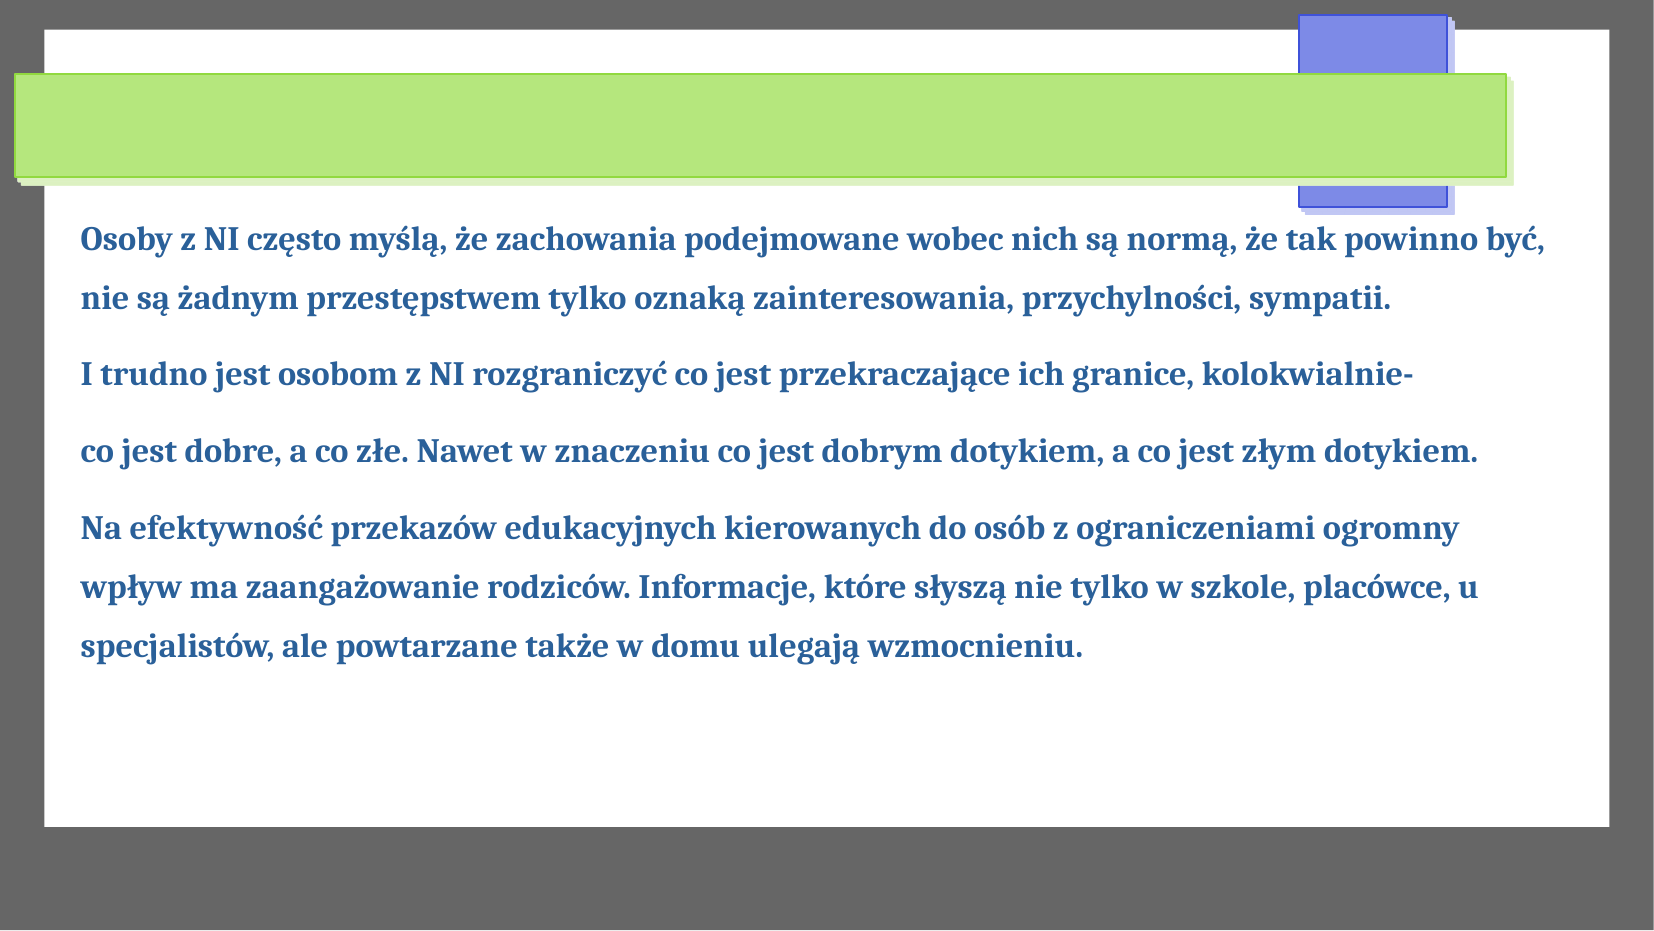

# Osoby z NI często myślą, że zachowania podejmowane wobec nich są normą, że tak powinno być, nie są żadnym przestępstwem tylko oznaką zainteresowania, przychylności, sympatii.
I trudno jest osobom z NI rozgraniczyć co jest przekraczające ich granice, kolokwialnie-
co jest dobre, a co złe. Nawet w znaczeniu co jest dobrym dotykiem, a co jest złym dotykiem.
Na efektywność przekazów edukacyjnych kierowanych do osób z ograniczeniami ogromny wpływ ma zaangażowanie rodziców. Informacje, które słyszą nie tylko w szkole, placówce, u specjalistów, ale powtarzane także w domu ulegają wzmocnieniu.